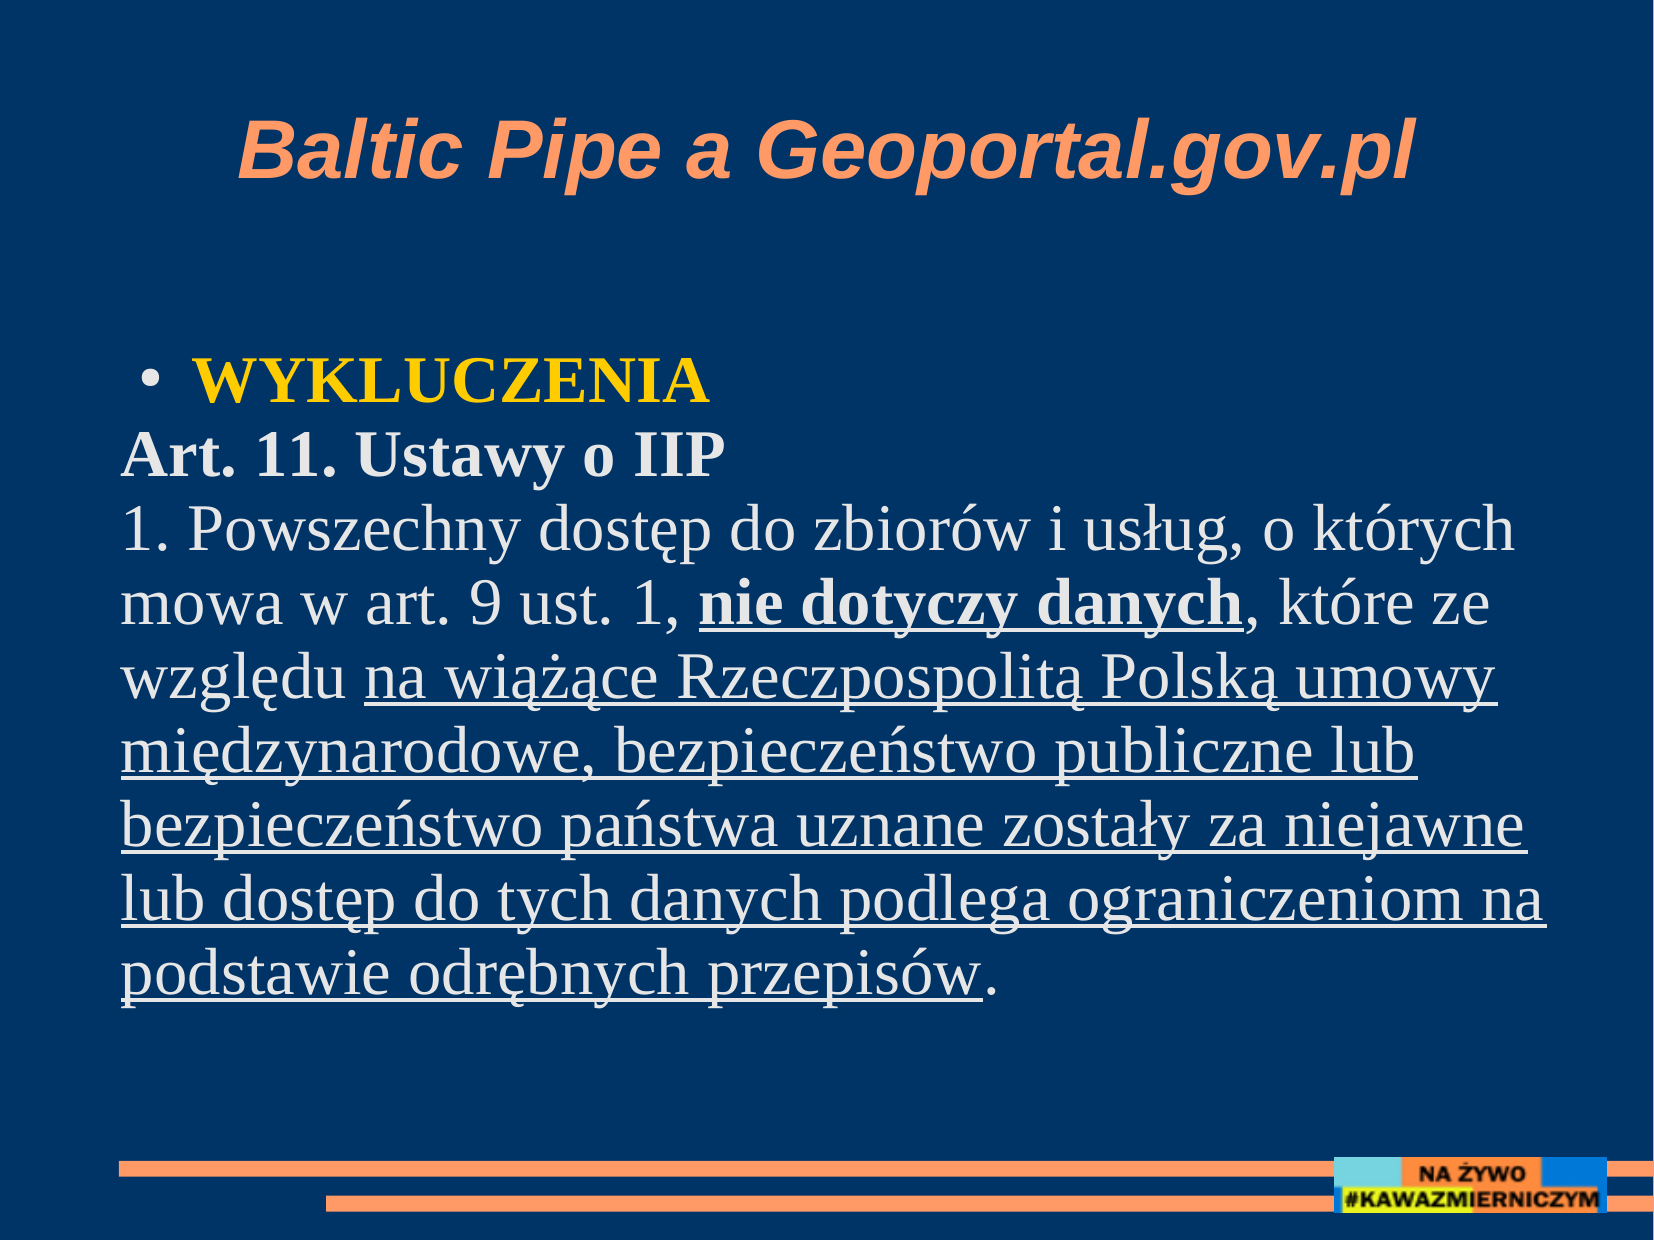

# Baltic Pipe a Geoportal.gov.pl
WYKLUCZENIA
Art. 11. Ustawy o IIP
1. Powszechny dostęp do zbiorów i usług, o których mowa w art. 9 ust. 1, nie dotyczy danych, które ze względu na wiążące Rzeczpospolitą Polską umowy międzynarodowe, bezpieczeństwo publiczne lub bezpieczeństwo państwa uznane zostały za niejawne lub dostęp do tych danych podlega ograniczeniom na podstawie odrębnych przepisów.